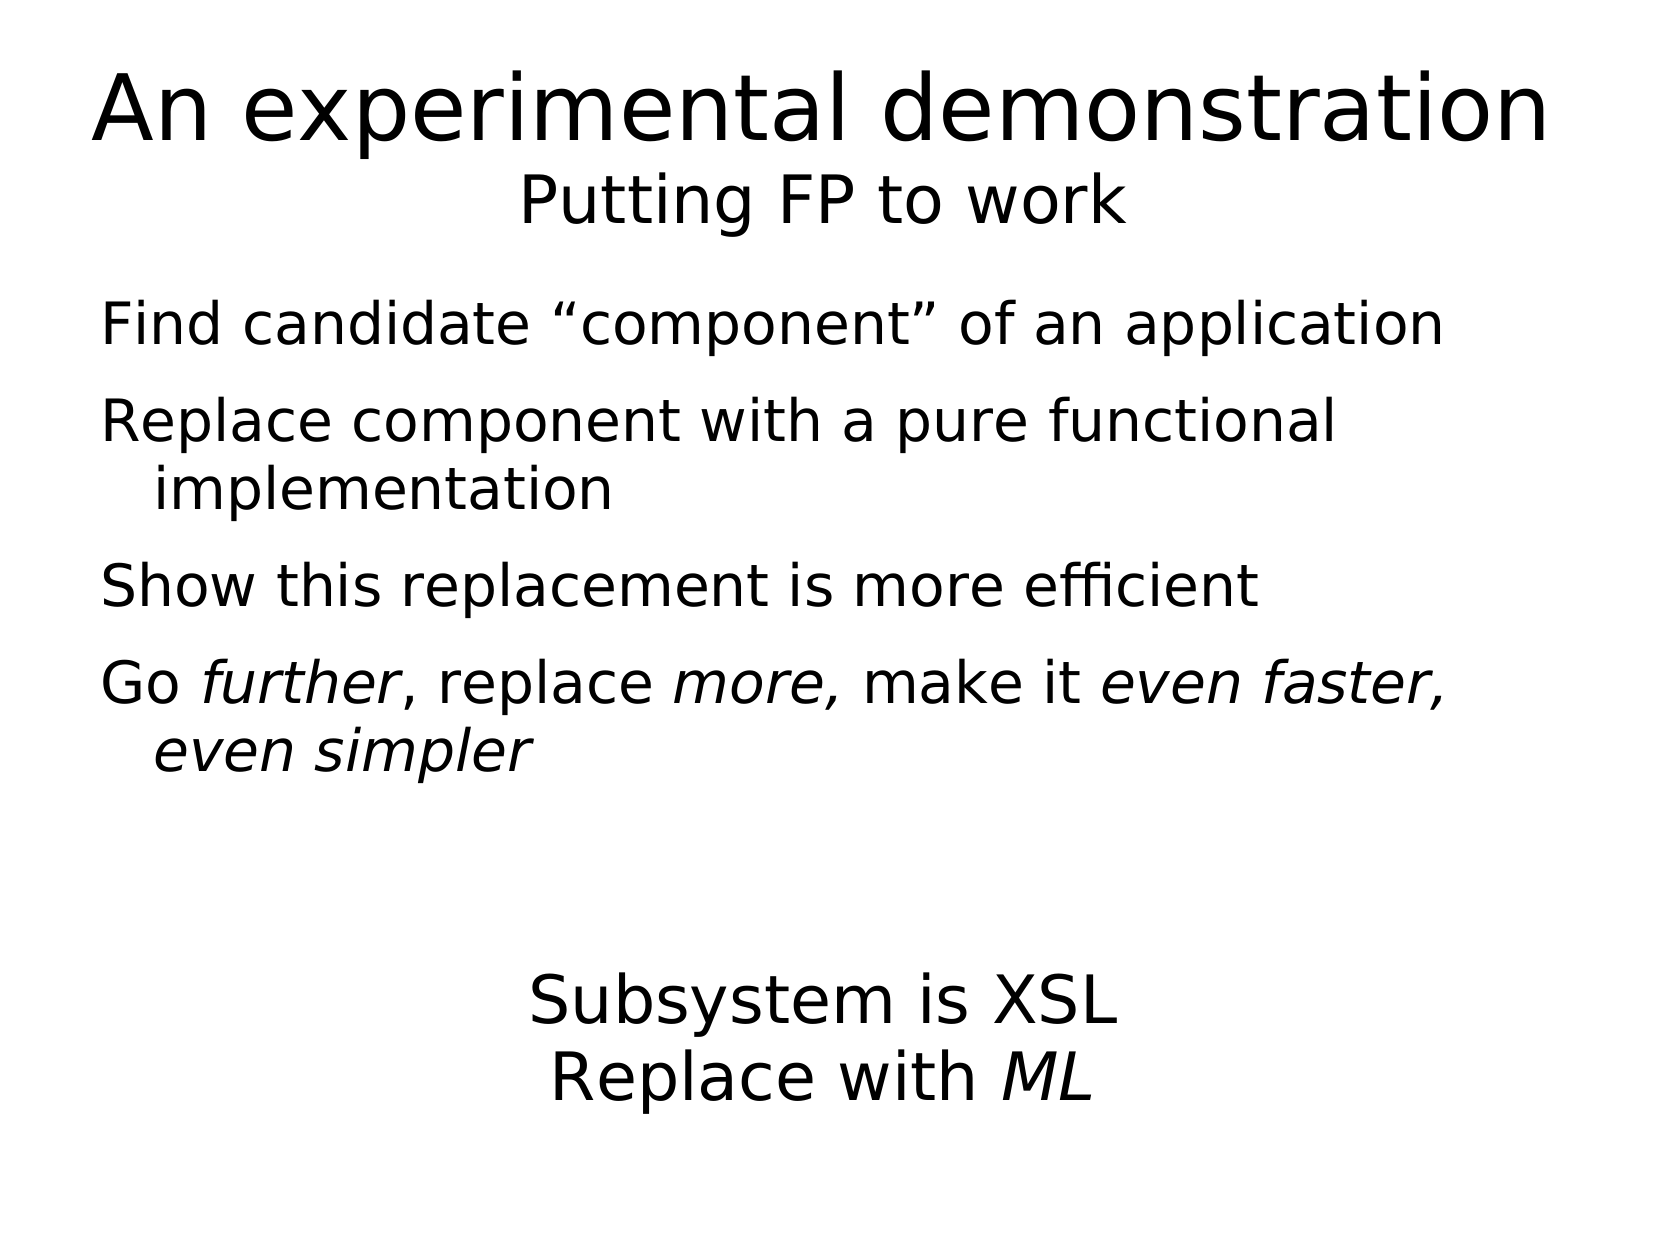

# An experimental demonstration Putting FP to work
Find candidate “component” of an application
Replace component with a pure functional implementation
Show this replacement is more efficient
Go further, replace more, make it even faster, even simpler
Subsystem is XSL
Replace with ML